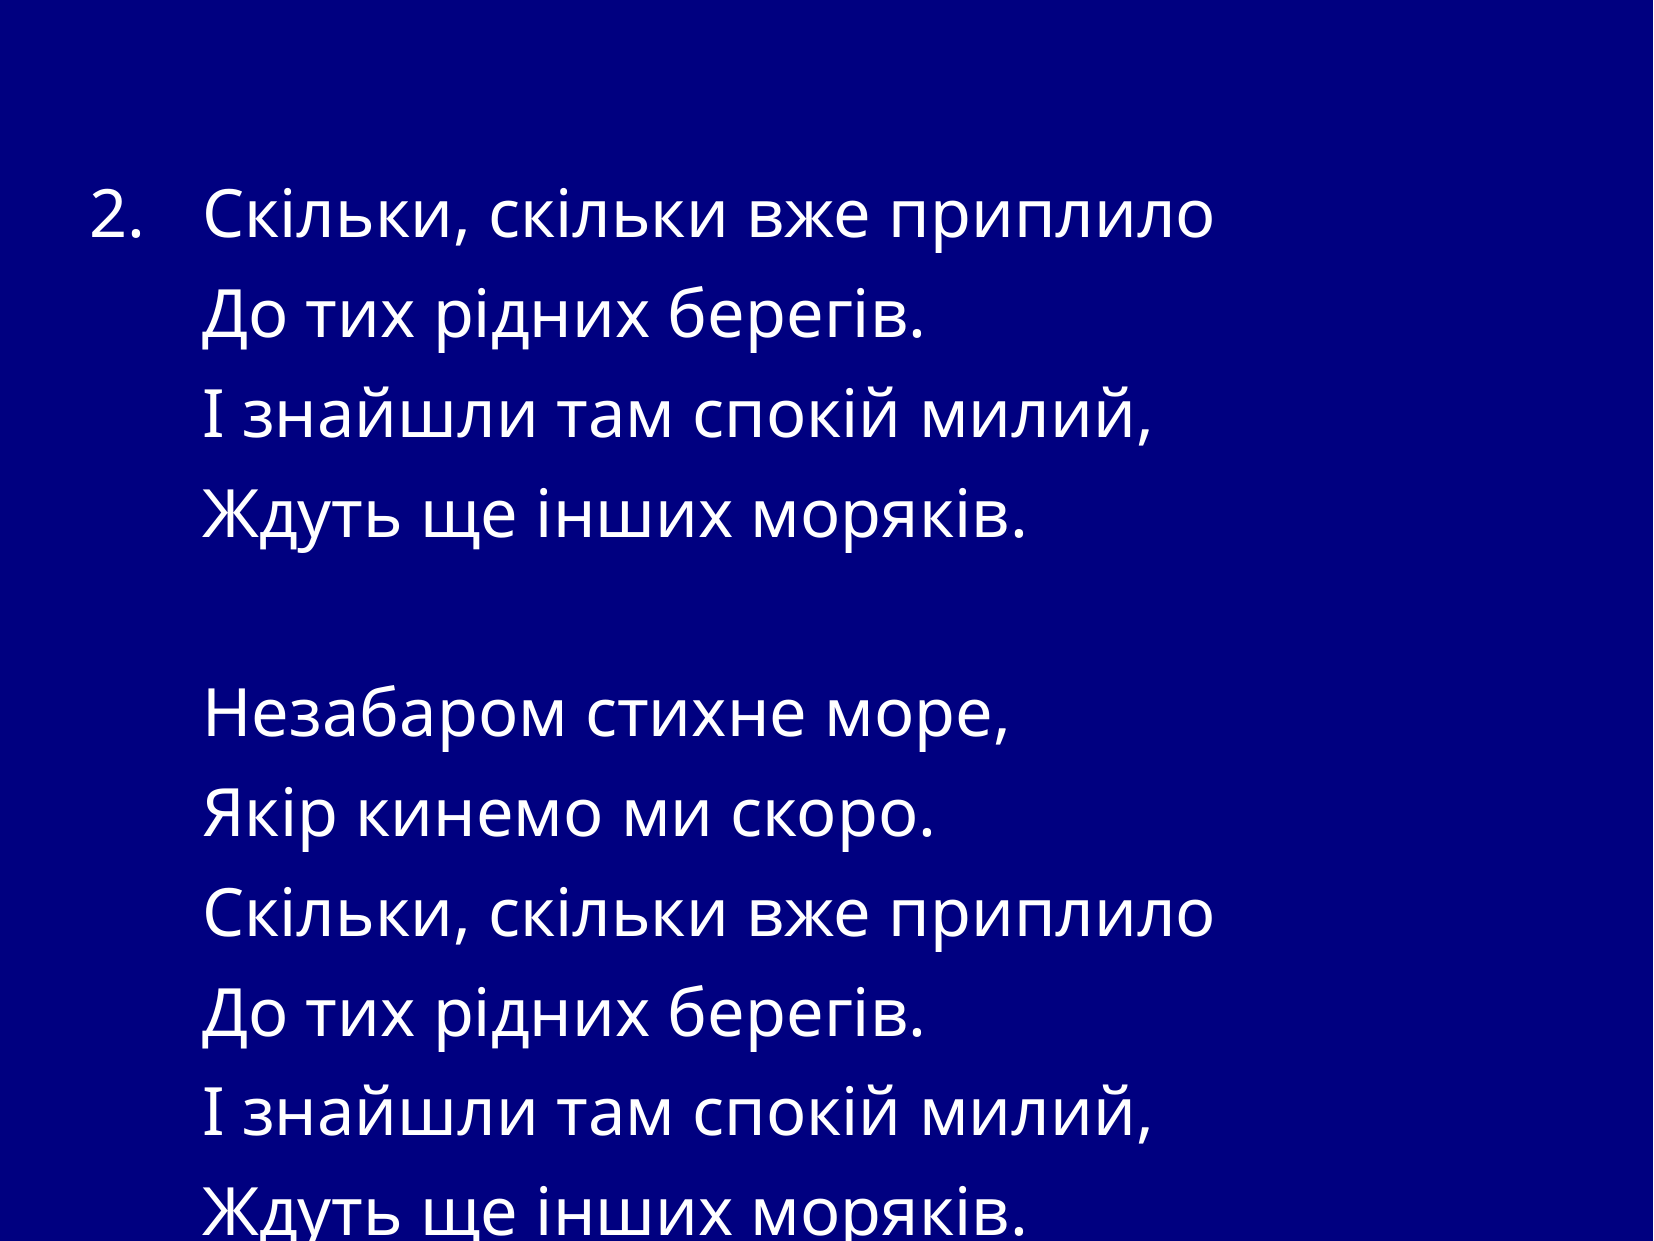

2.	Скільки, скільки вже приплило
	До тих рідних берегів.
	І знайшли там спокій милий,
	Ждуть ще інших моряків.
	Незабаром стихне море,
	Якір кинемо ми скоро.
	Скільки, скільки вже приплило
	До тих рідних берегів.
	І знайшли там спокій милий,
	Ждуть ще інших моряків.